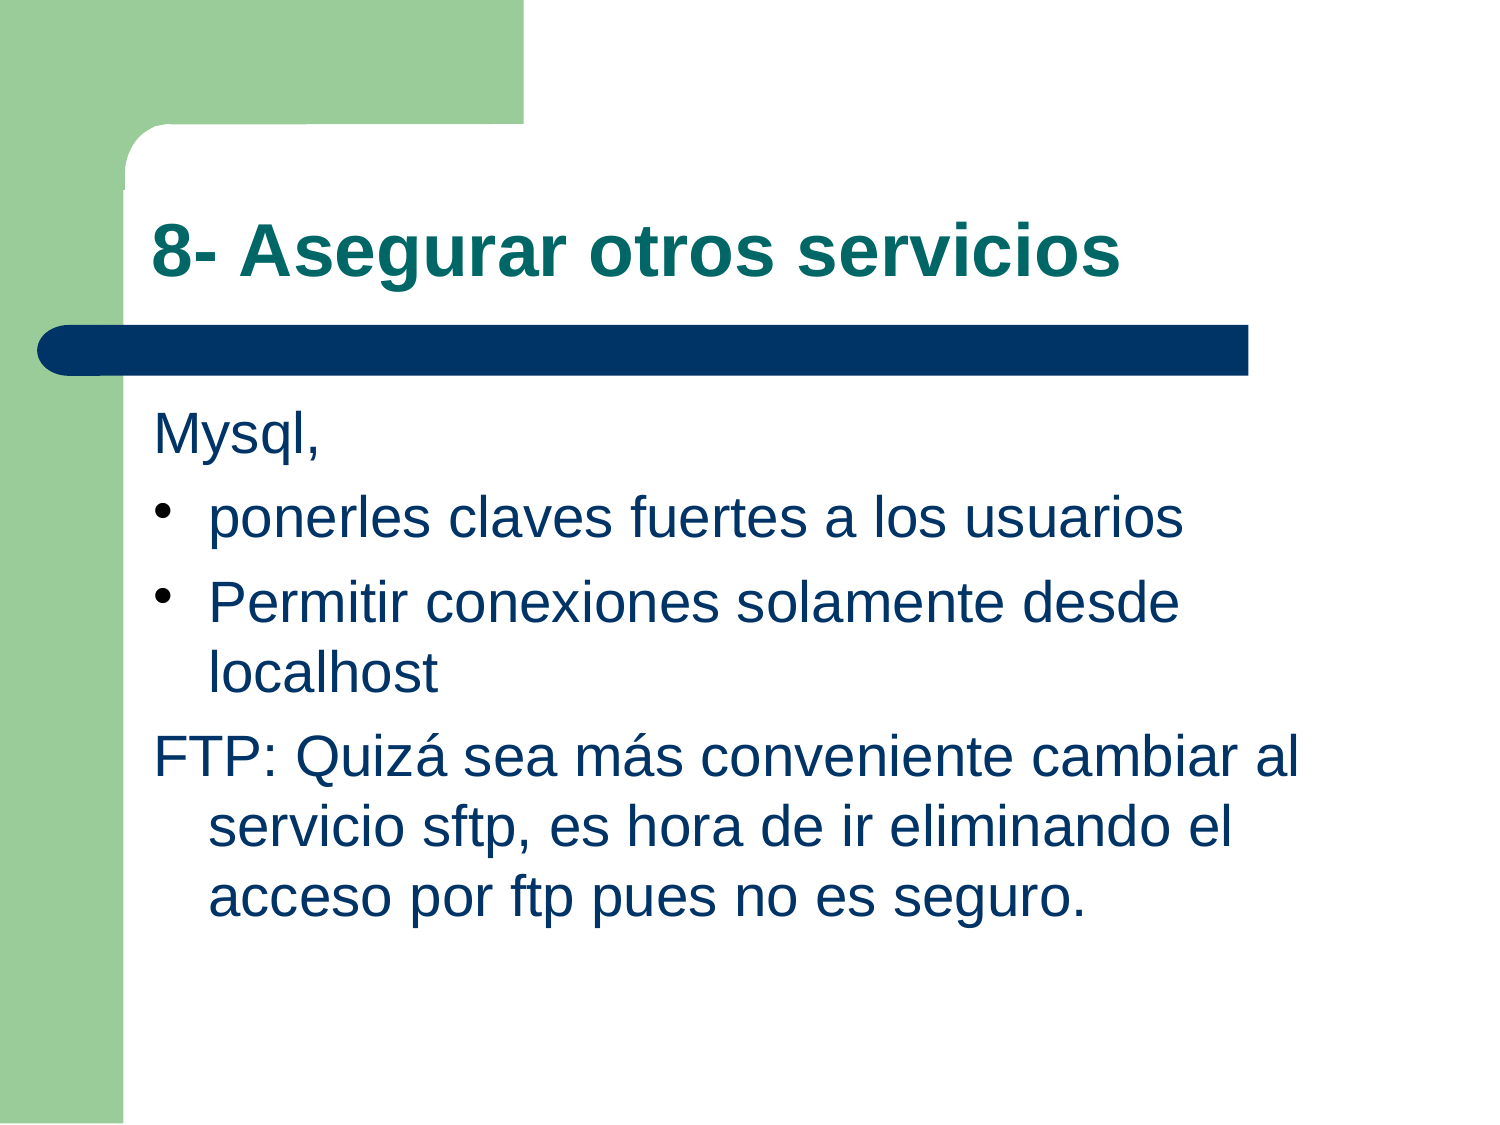

# 8- Asegurar otros servicios
Mysql,
ponerles claves fuertes a los usuarios
Permitir conexiones solamente desde localhost
FTP: Quizá sea más conveniente cambiar al servicio sftp, es hora de ir eliminando el acceso por ftp pues no es seguro.